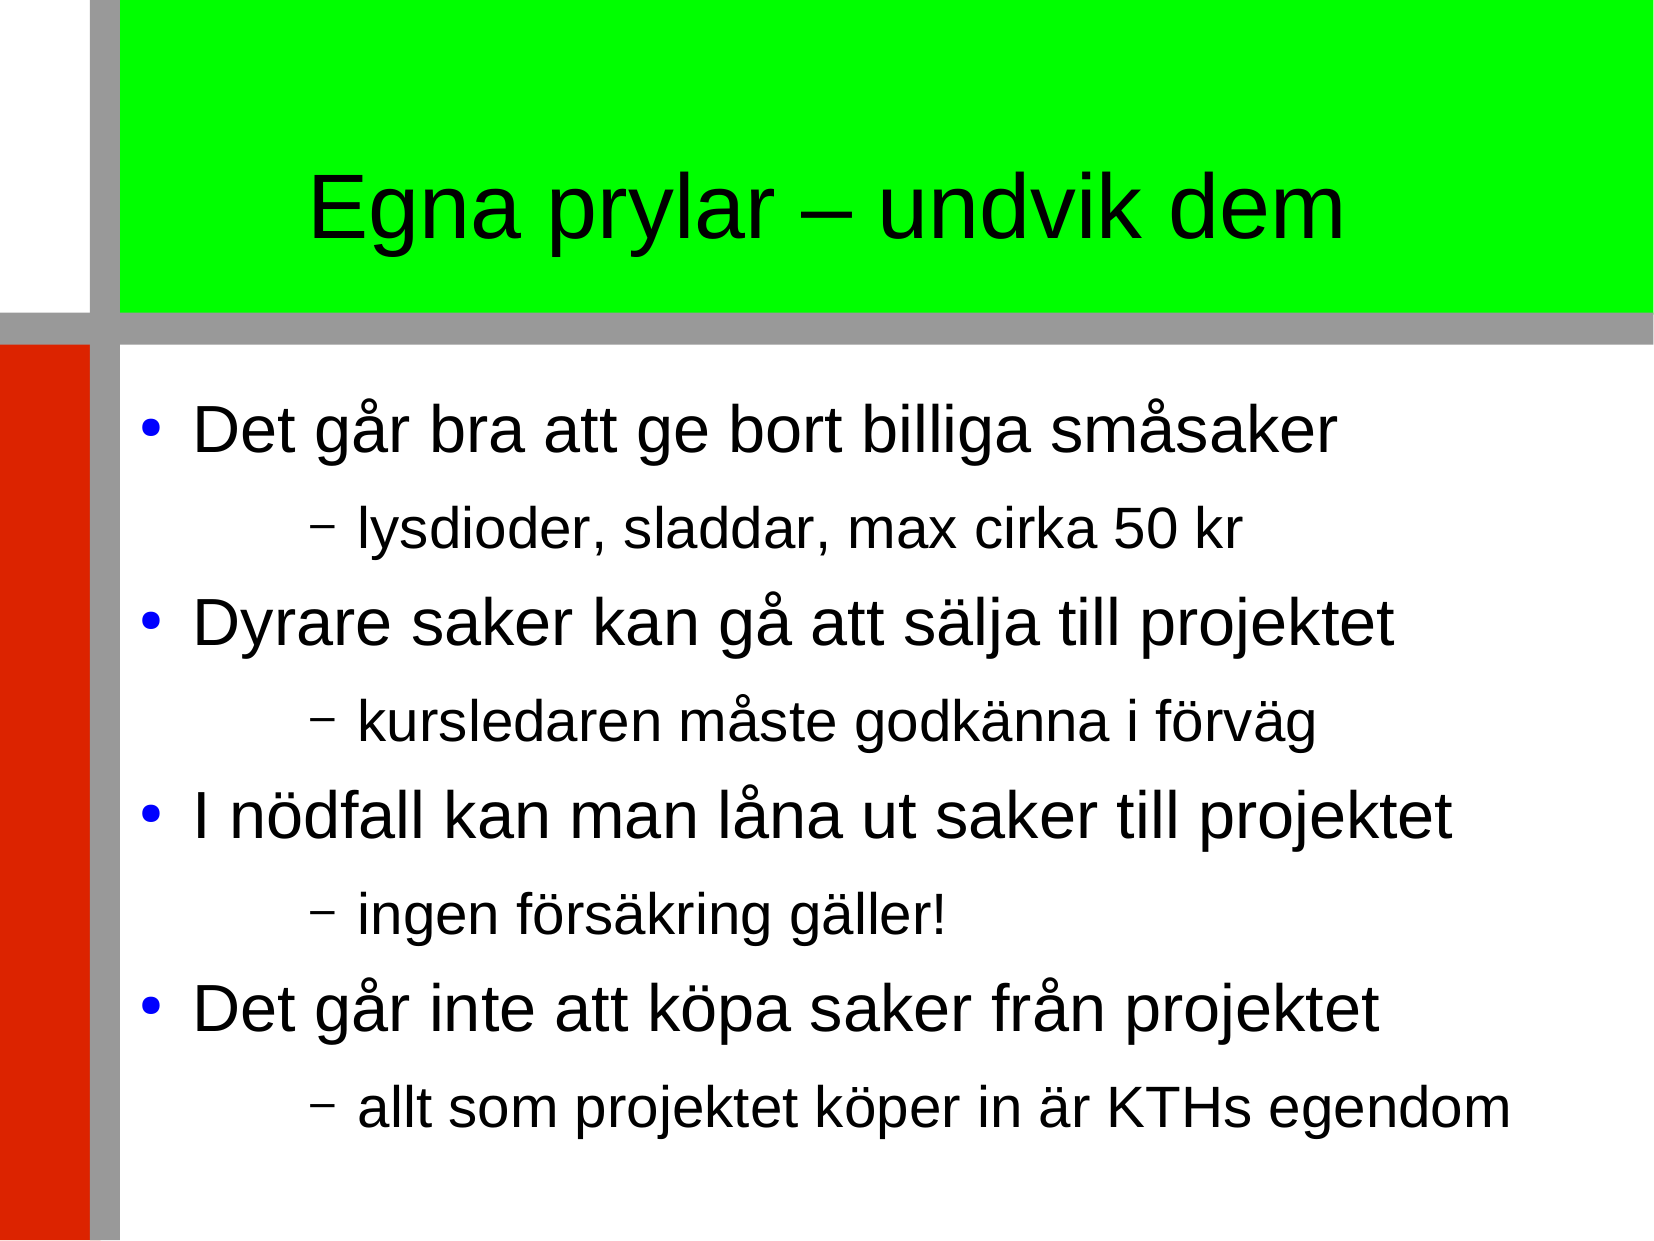

# Egna prylar – undvik dem
Det går bra att ge bort billiga småsaker
lysdioder, sladdar, max cirka 50 kr
Dyrare saker kan gå att sälja till projektet
kursledaren måste godkänna i förväg
I nödfall kan man låna ut saker till projektet
ingen försäkring gäller!
Det går inte att köpa saker från projektet
allt som projektet köper in är KTHs egendom